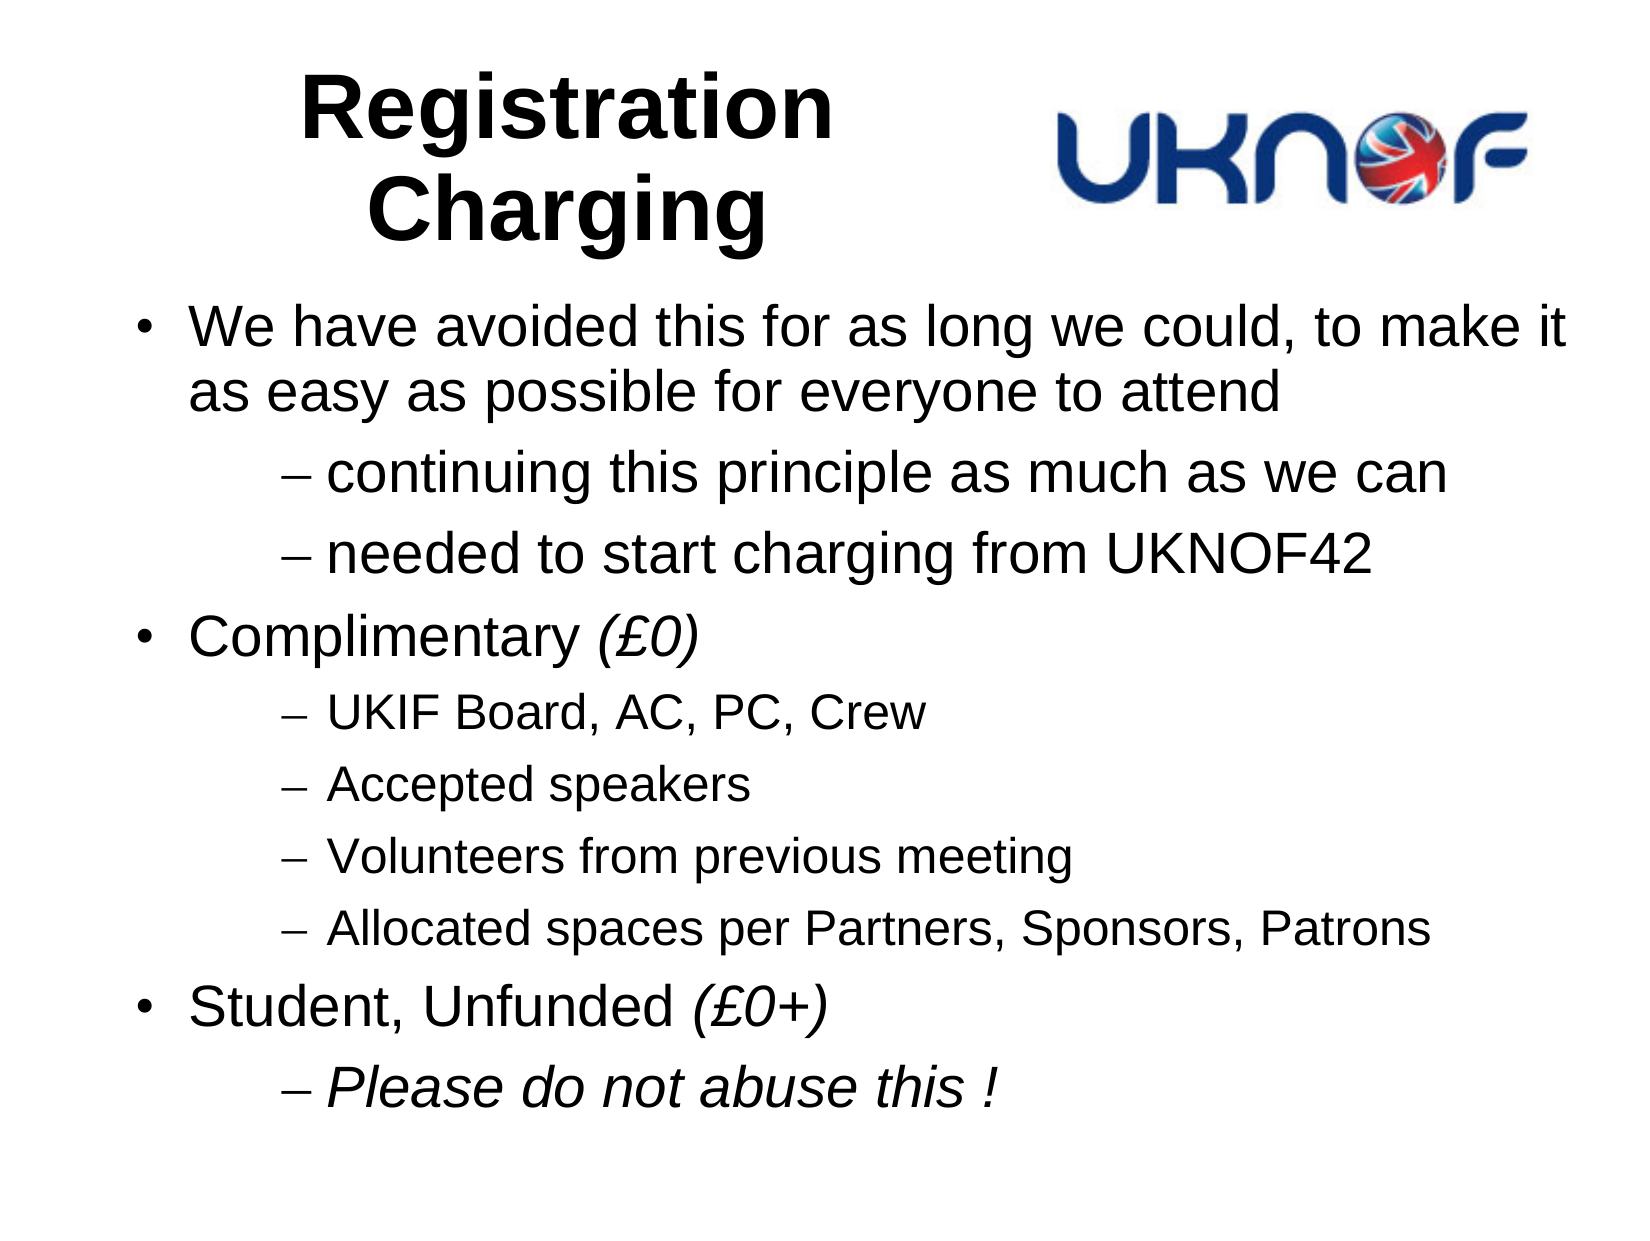

# Registration Charging
We have avoided this for as long we could, to make it as easy as possible for everyone to attend
continuing this principle as much as we can
needed to start charging from UKNOF42
Complimentary (£0)
UKIF Board, AC, PC, Crew
Accepted speakers
Volunteers from previous meeting
Allocated spaces per Partners, Sponsors, Patrons
Student, Unfunded (£0+)
Please do not abuse this !